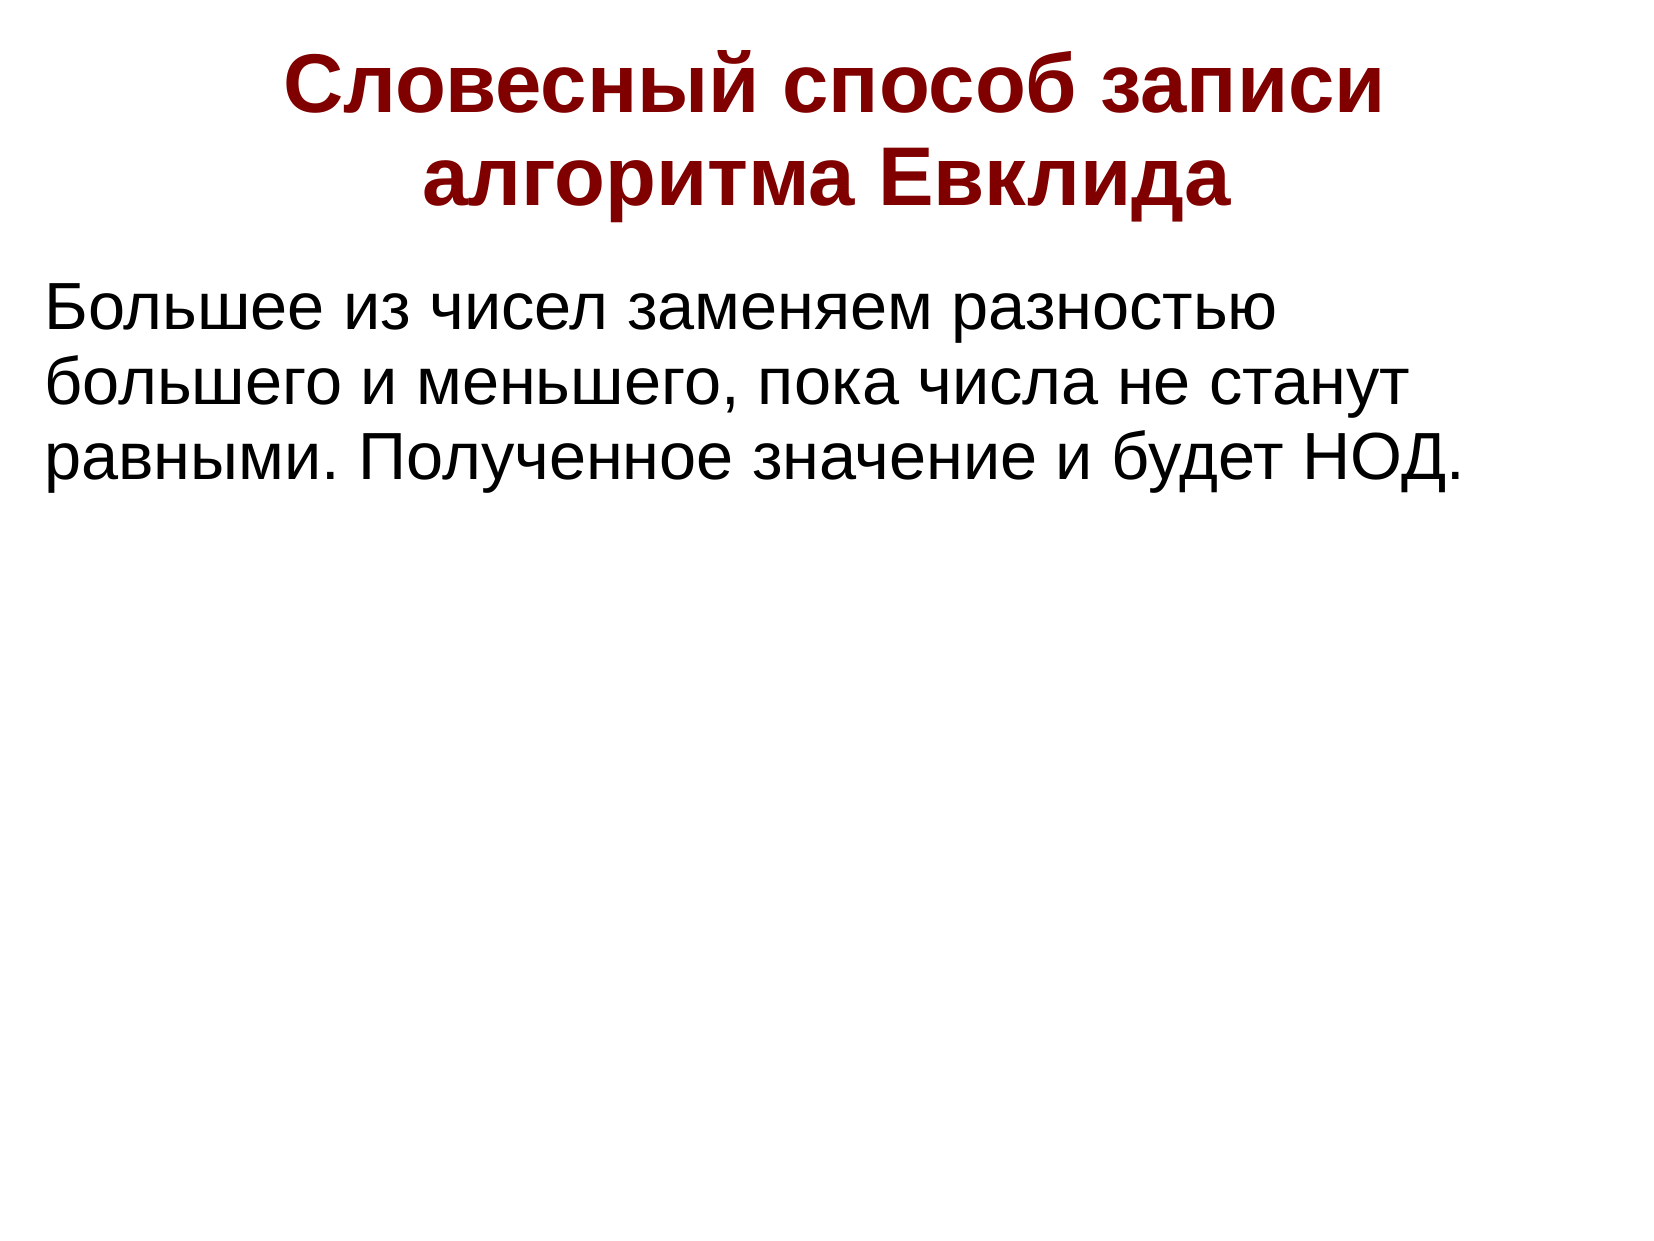

Словесный способ записи алгоритма Евклида
Большее из чисел заменяем разностью большего и меньшего, пока числа не станут равными. Полученное значение и будет НОД.